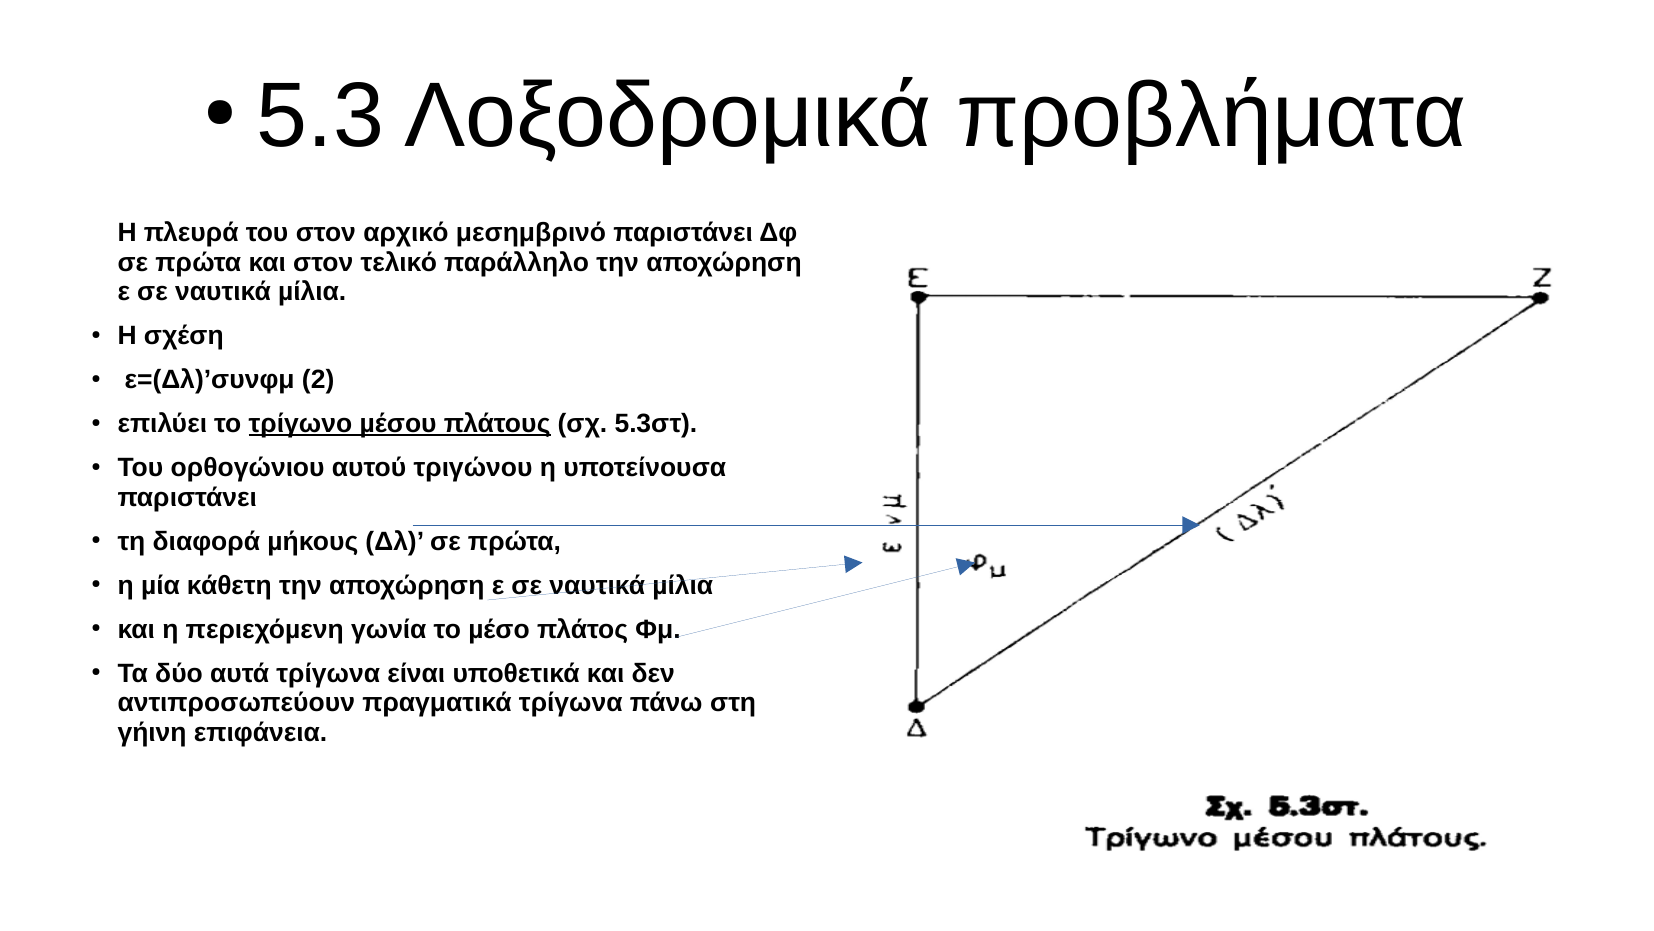

# 5.3 Λοξοδρομικά προβλήματα
Η πλευρά του στον αρχικό μεσημβρινό παριστάνει Δφ σε πρώτα και στον τελικό παράλληλο την αποχώρηση ε σε ναυτικά µίλια.
Η σχέση
 ε=(Δλ)’συνφμ (2)
επιλύει το τρίγωνο µέσου πλάτους (σχ. 5.3στ).
Του ορθογώνιου αυτού τριγώνου η υποτείνουσα παριστάνει
τη διαφορά µήκους (Δλ)’ σε πρώτα,
η µία κάθετη την αποχώρηση ε σε ναυτικά µίλια
και η περιεχόµενη γωνία το µέσο πλάτος Φμ.
Τα δύο αυτά τρίγωνα είναι υποθετικά και δεν αντιπροσωπεύουν πραγματικά τρίγωνα πάνω στη γήινη επιφάνεια.